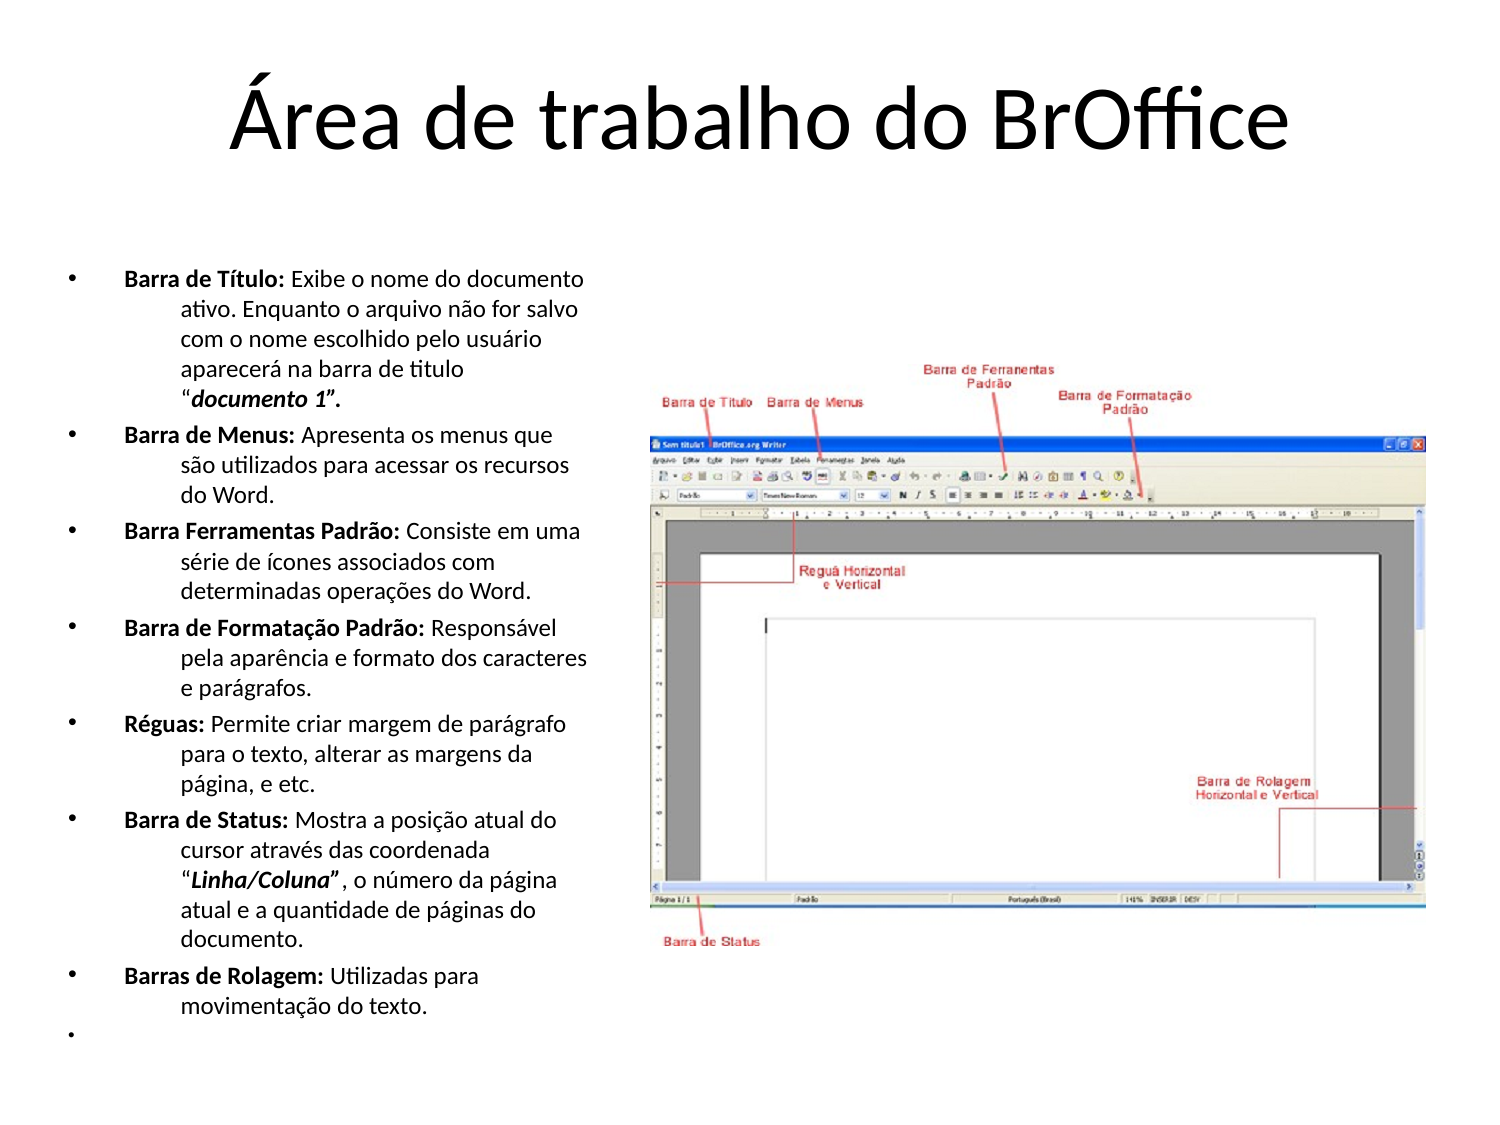

# Área de trabalho do BrOffice
Barra de Título: Exibe o nome do documento ativo. Enquanto o arquivo não for salvo com o nome escolhido pelo usuário aparecerá na barra de titulo “documento 1”.
Barra de Menus: Apresenta os menus que são utilizados para acessar os recursos do Word.
Barra Ferramentas Padrão: Consiste em uma série de ícones associados com determinadas operações do Word.
Barra de Formatação Padrão: Responsável pela aparência e formato dos caracteres e parágrafos.
Réguas: Permite criar margem de parágrafo para o texto, alterar as margens da página, e etc.
Barra de Status: Mostra a posição atual do cursor através das coordenada “Linha/Coluna”, o número da página atual e a quantidade de páginas do documento.
Barras de Rolagem: Utilizadas para movimentação do texto.